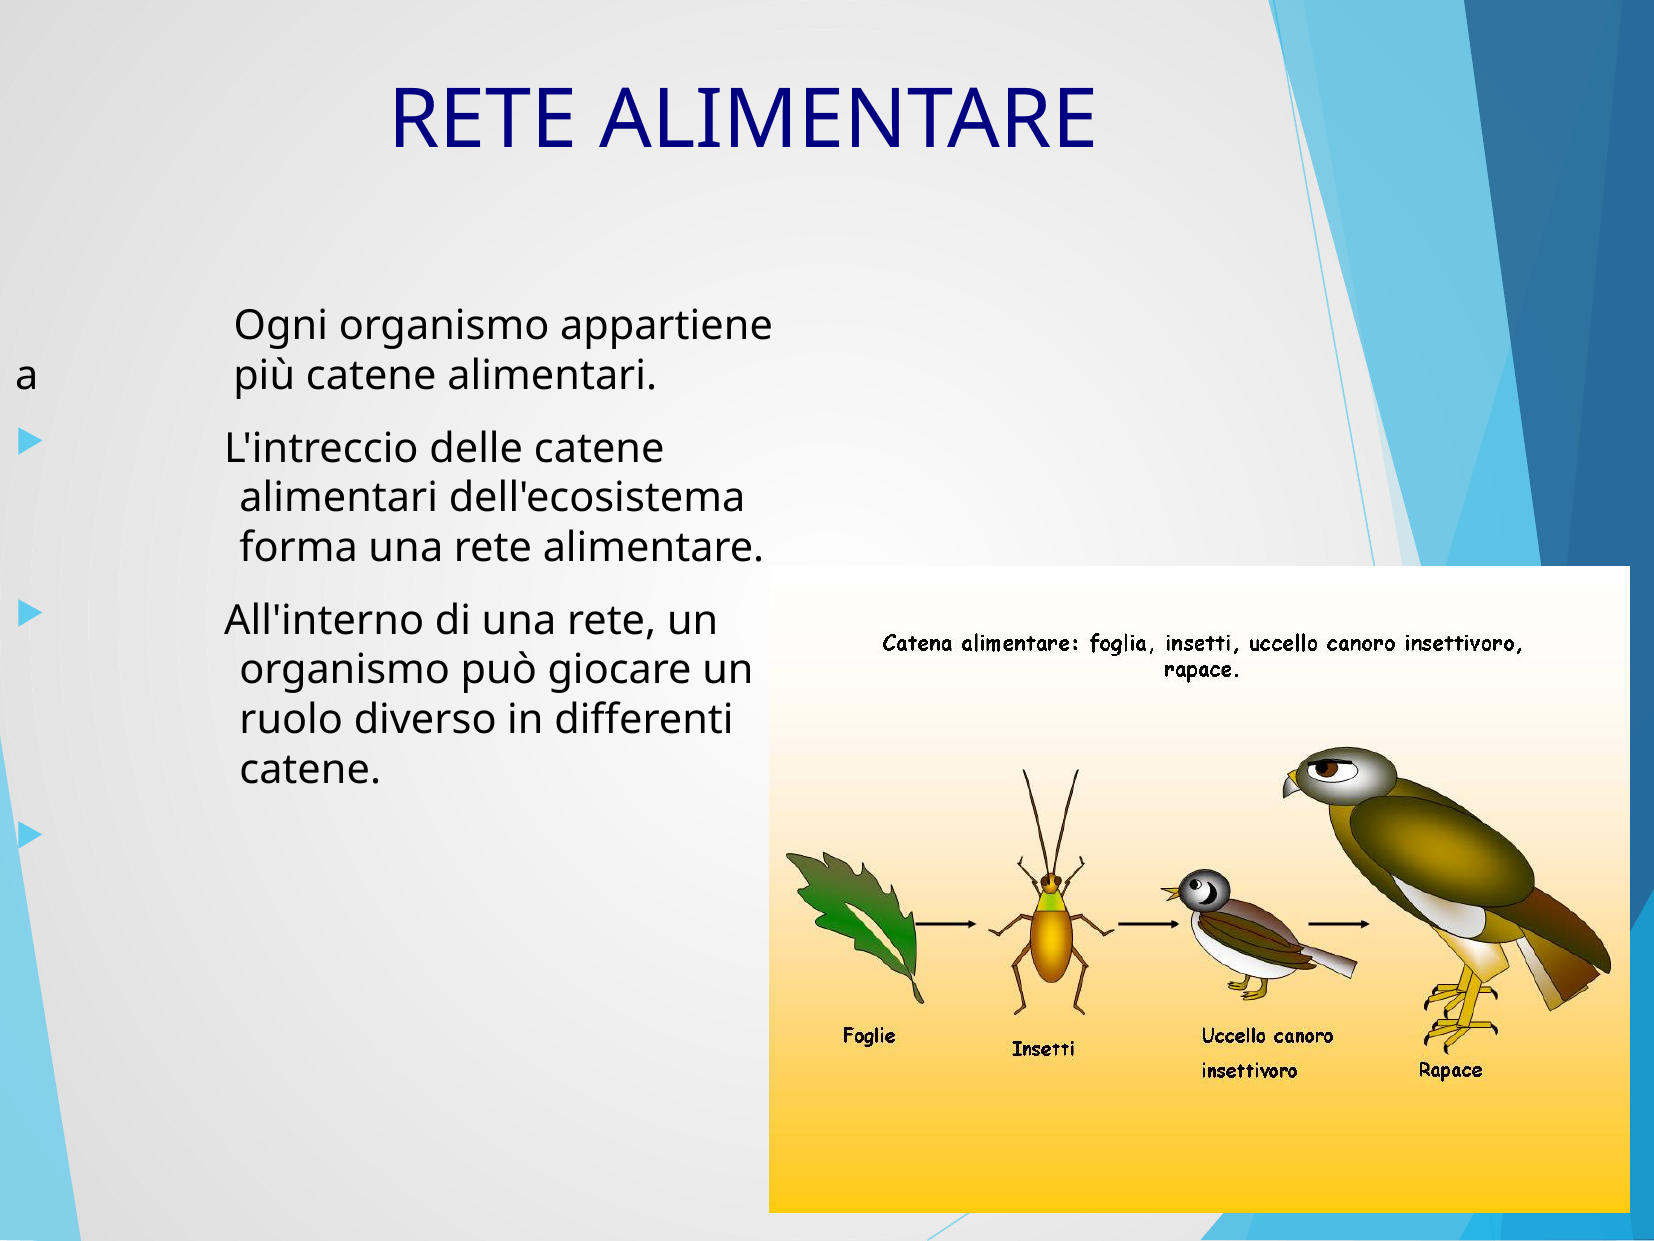

# RETE ALIMENTARE
 Ogni organismo appartiene a 	 più catene alimentari.
 L'intreccio delle catene alimentari dell'ecosistema forma una rete alimentare.
 All'interno di una rete, un organismo può giocare un ruolo diverso in differenti catene.